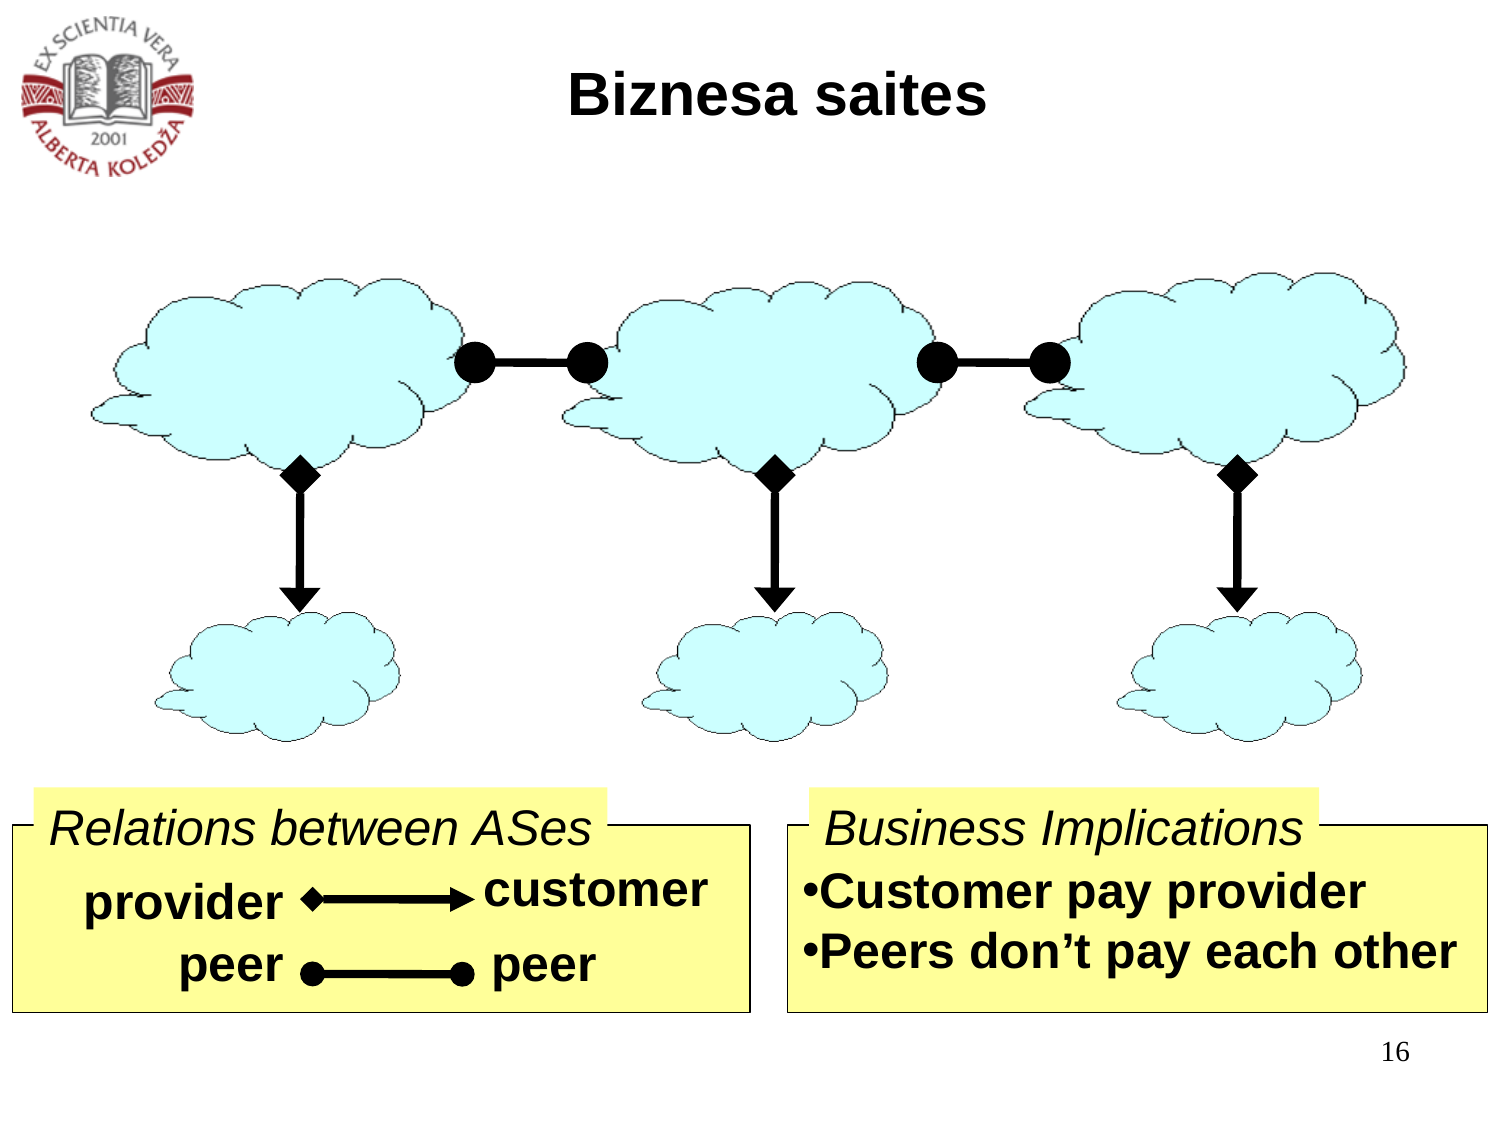

# Biznesa saites
Relations between ASes
Business Implications
Customer pay provider
Peers don’t pay each other
customer
provider
peer
peer